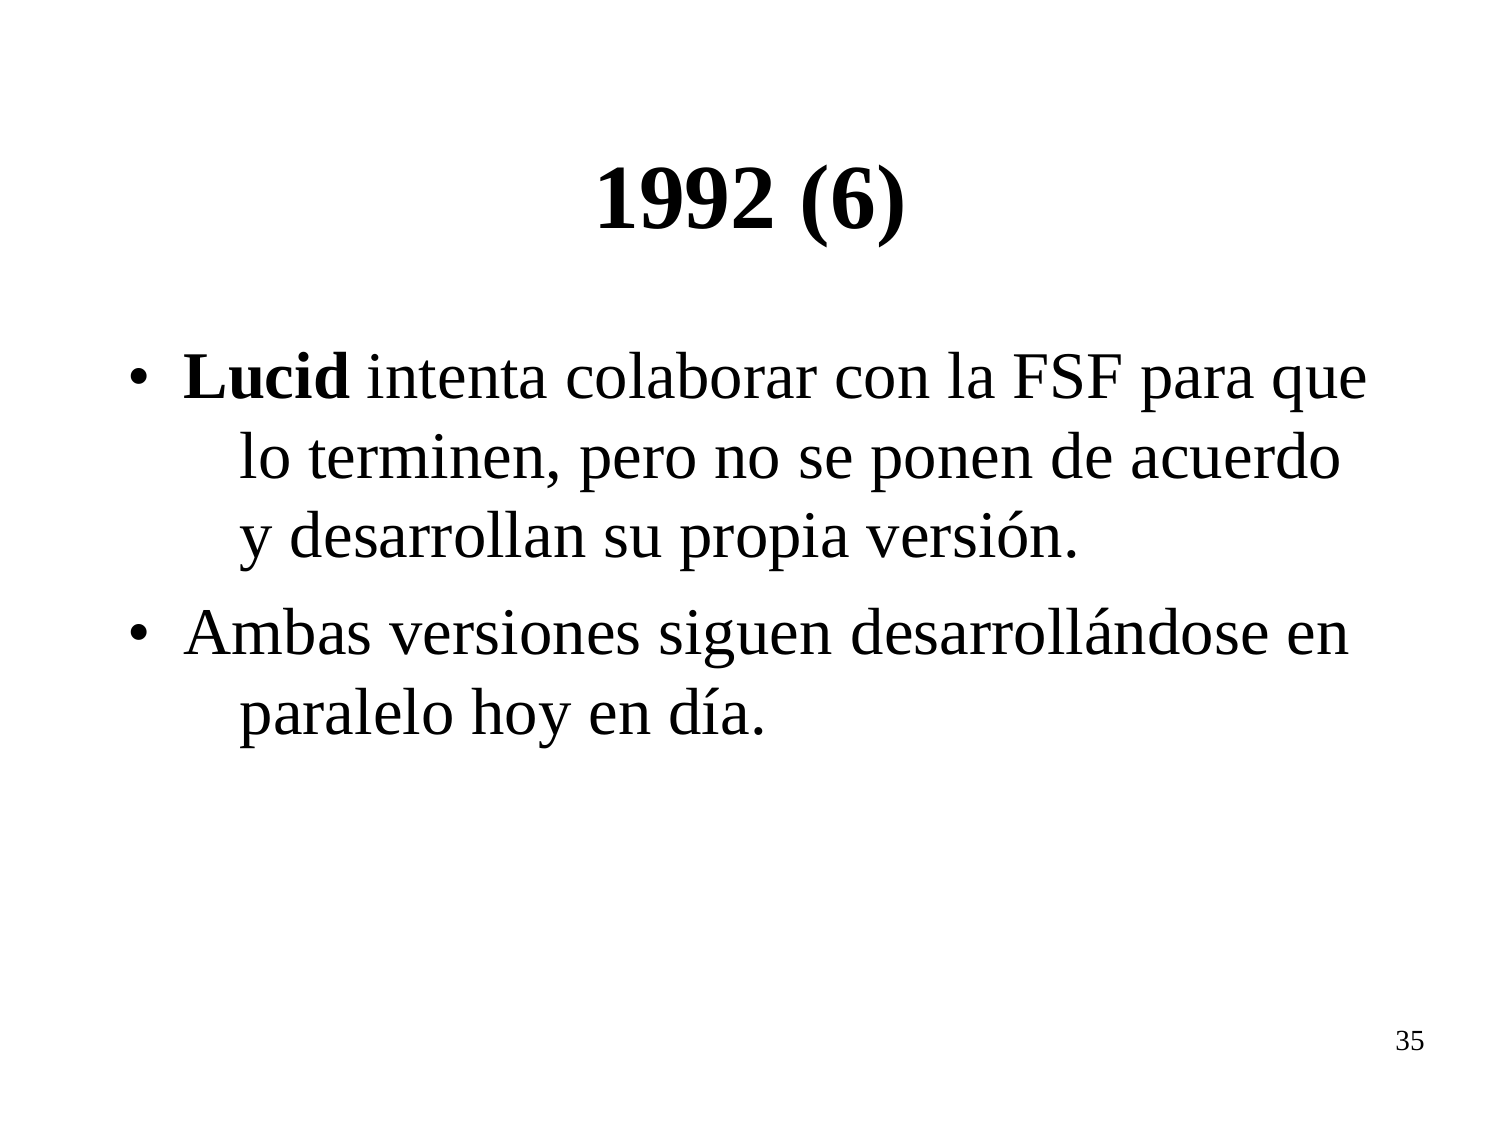

# 1992 (6)
Lucid intenta colaborar con la FSF para que lo terminen, pero no se ponen de acuerdo y desarrollan su propia versión.
Ambas versiones siguen desarrollándose en paralelo hoy en día.
35